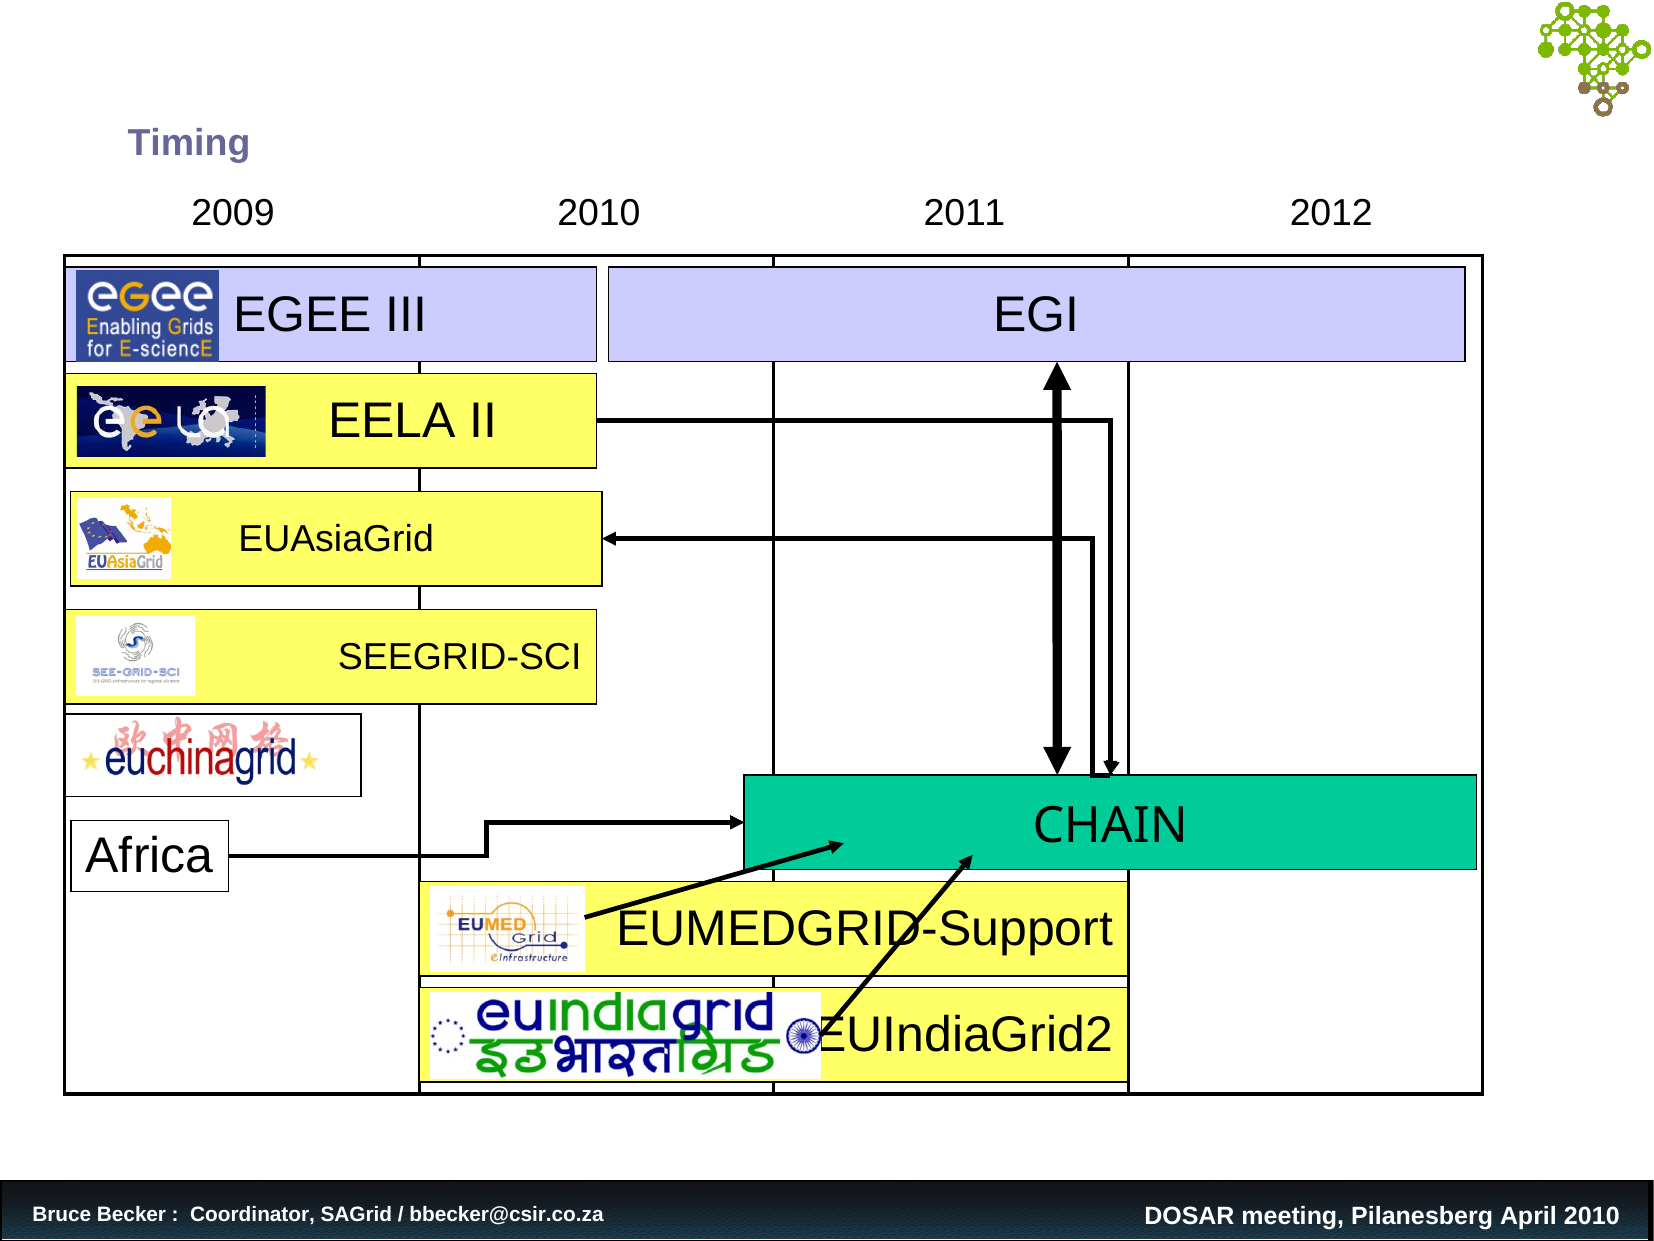

Timing
2009
2010
2011
2012
EGEE III
EGI
EELA II
EUAsiaGrid
SEEGRID-SCI
CHAIN
Africa
EUMEDGRID-Support
EUIndiaGrid2